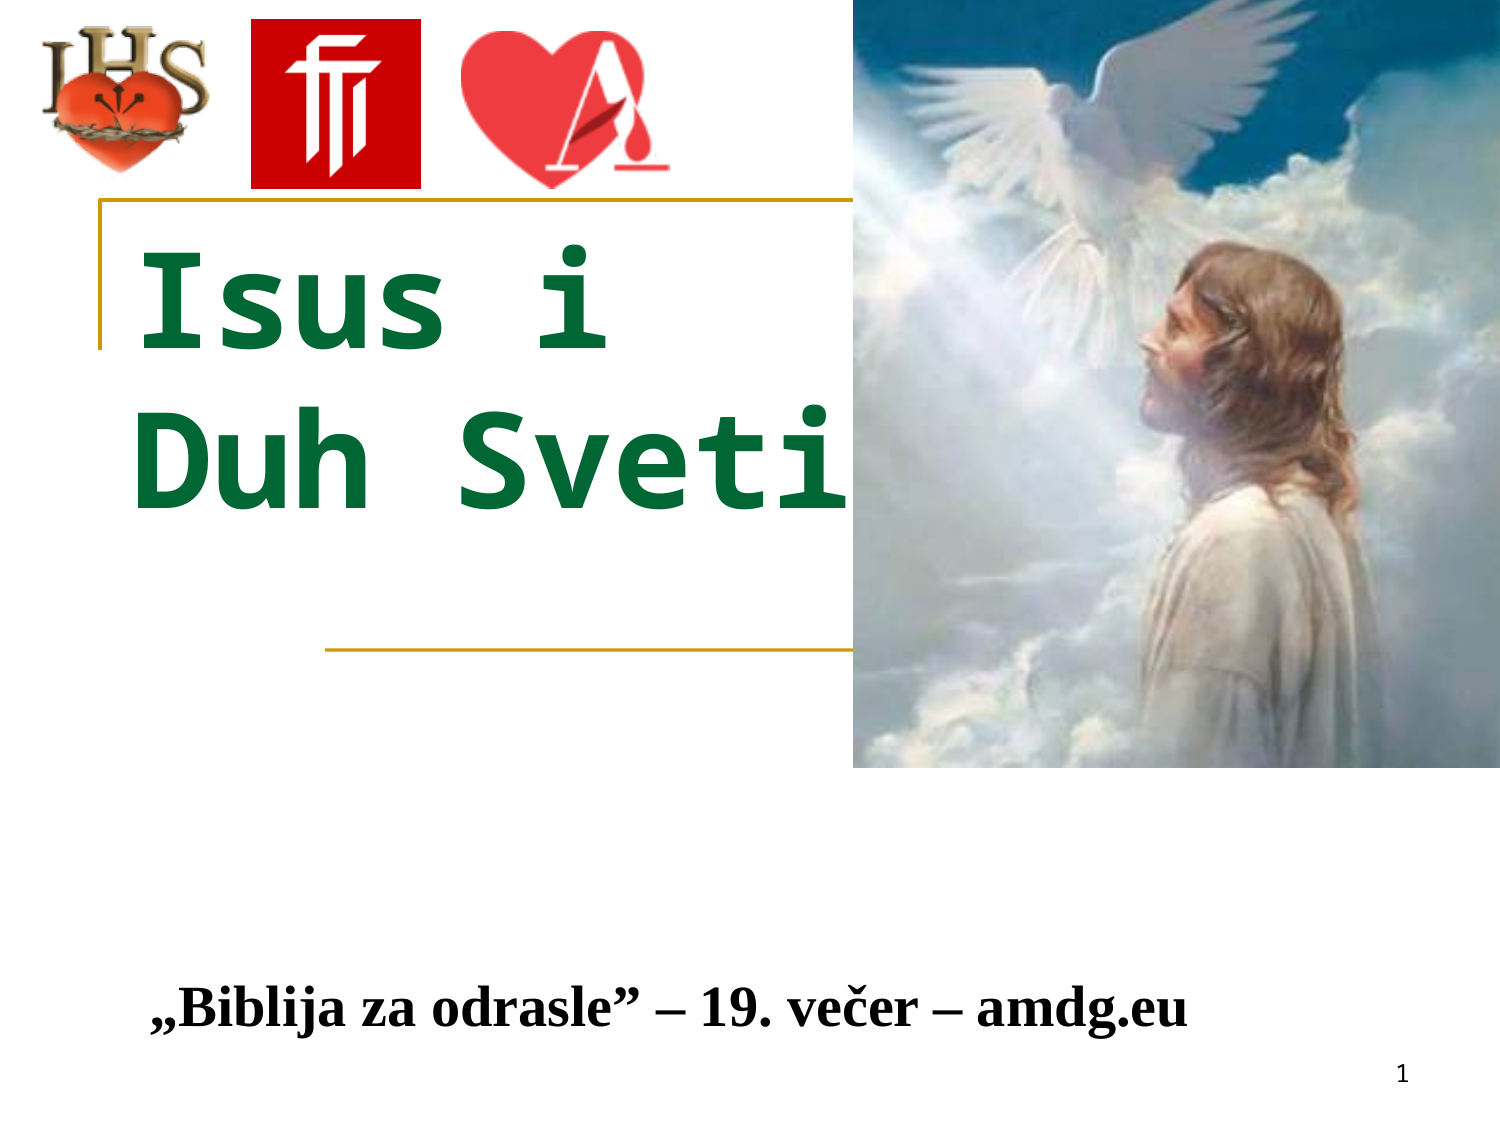

# Isus i Duh Sveti
„Biblija za odrasle” – 19. večer – amdg.eu